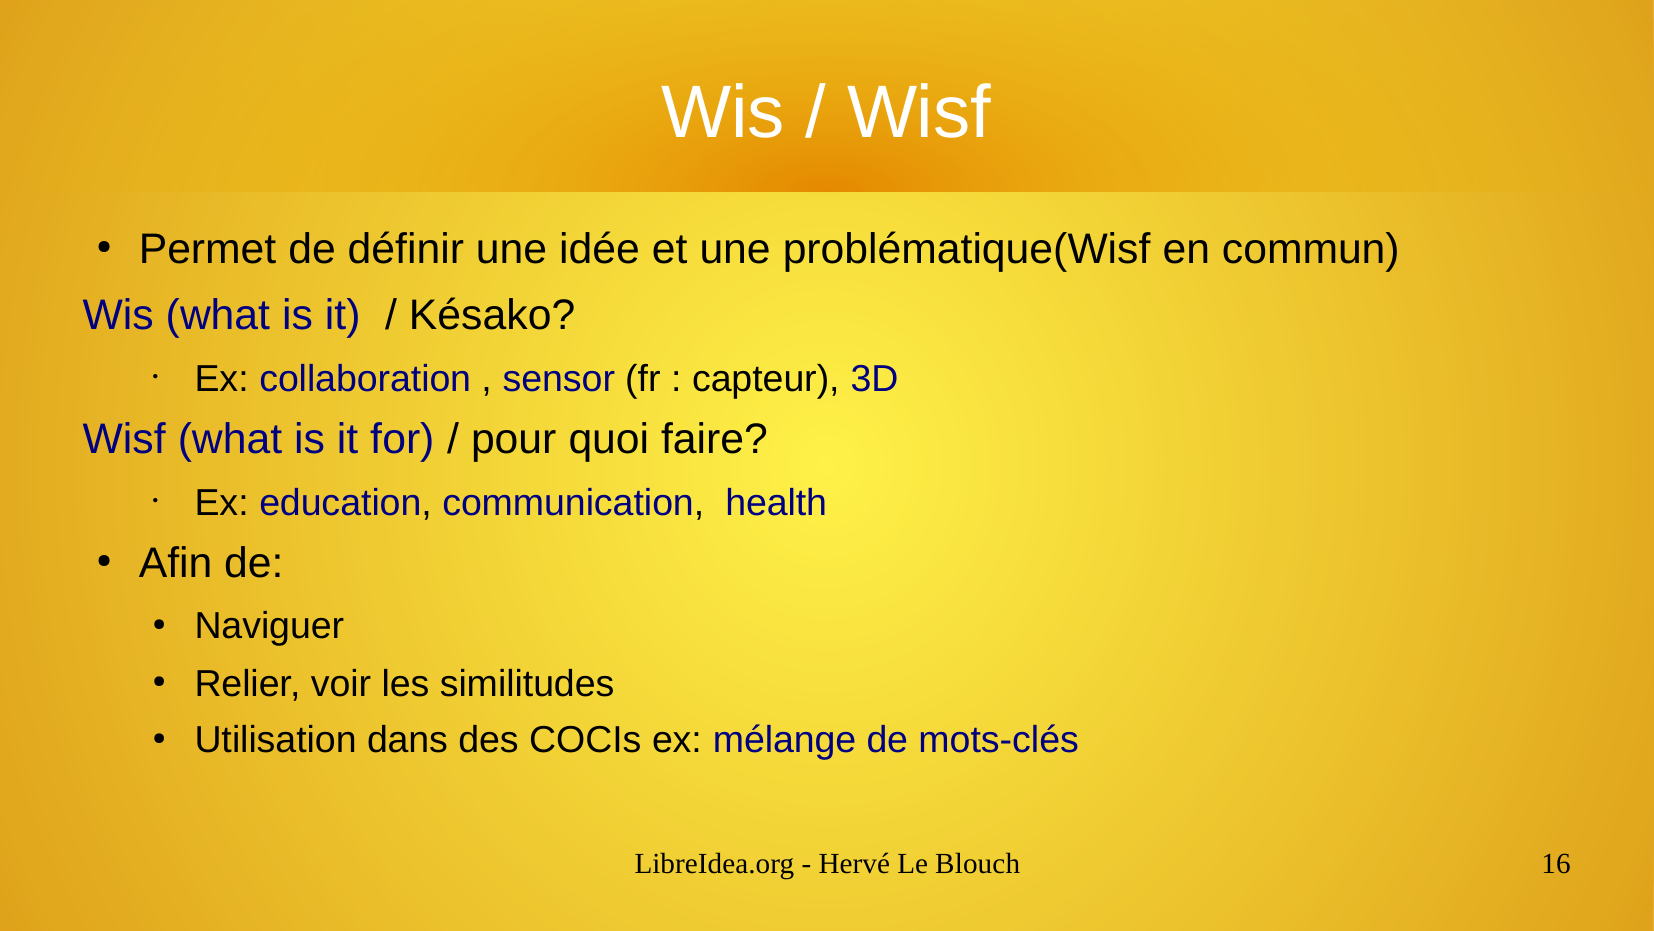

# Wis / Wisf
Permet de définir une idée et une problématique(Wisf en commun)
Wis (what is it) / Késako?
Ex: collaboration , sensor (fr : capteur), 3D
Wisf (what is it for) / pour quoi faire?
Ex: education, communication, health
Afin de:
Naviguer
Relier, voir les similitudes
Utilisation dans des COCIs ex: mélange de mots-clés
LibreIdea.org - Hervé Le Blouch
16